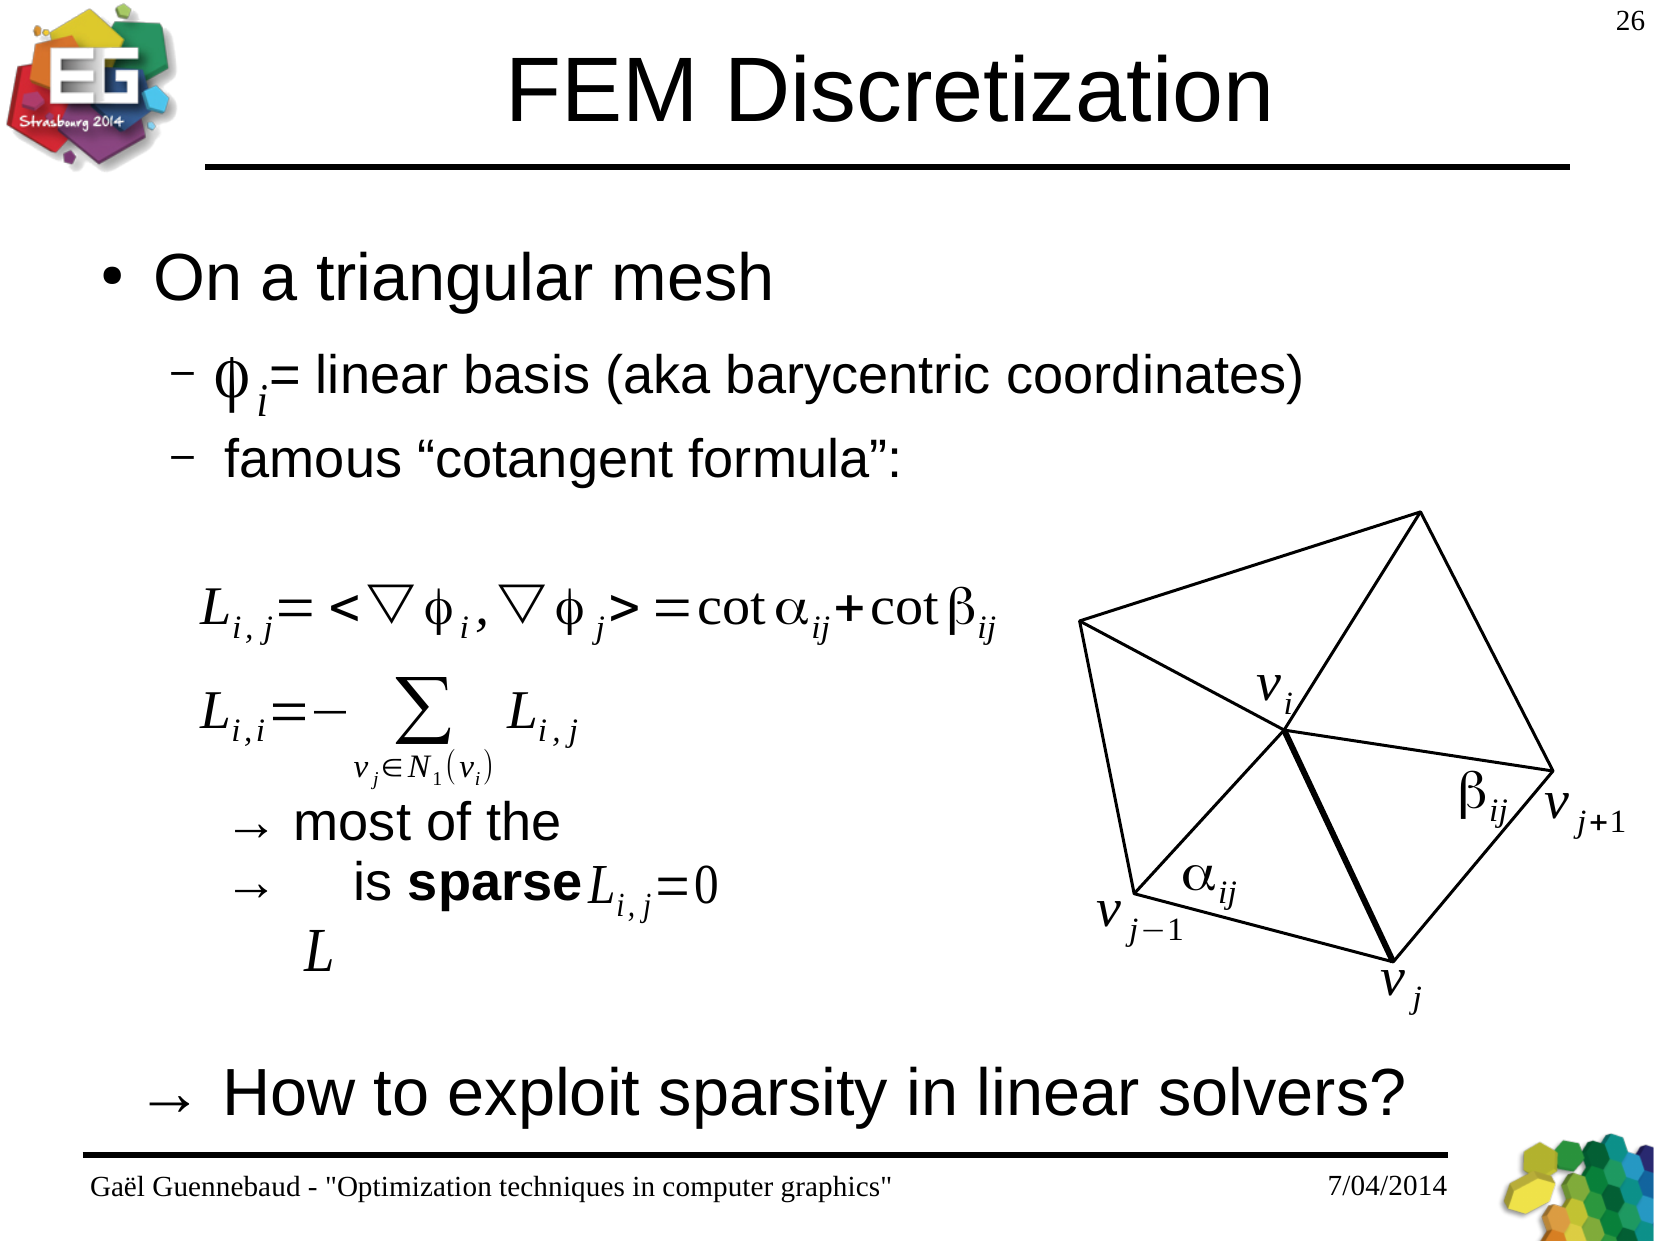

26
# FEM Discretization
On a triangular mesh
 = linear basis (aka barycentric coordinates)
famous “cotangent formula”:
→ most of the
→ is sparse
→ How to exploit sparsity in linear solvers?
7/04/2014
Gaël Guennebaud - "Optimization techniques in computer graphics"